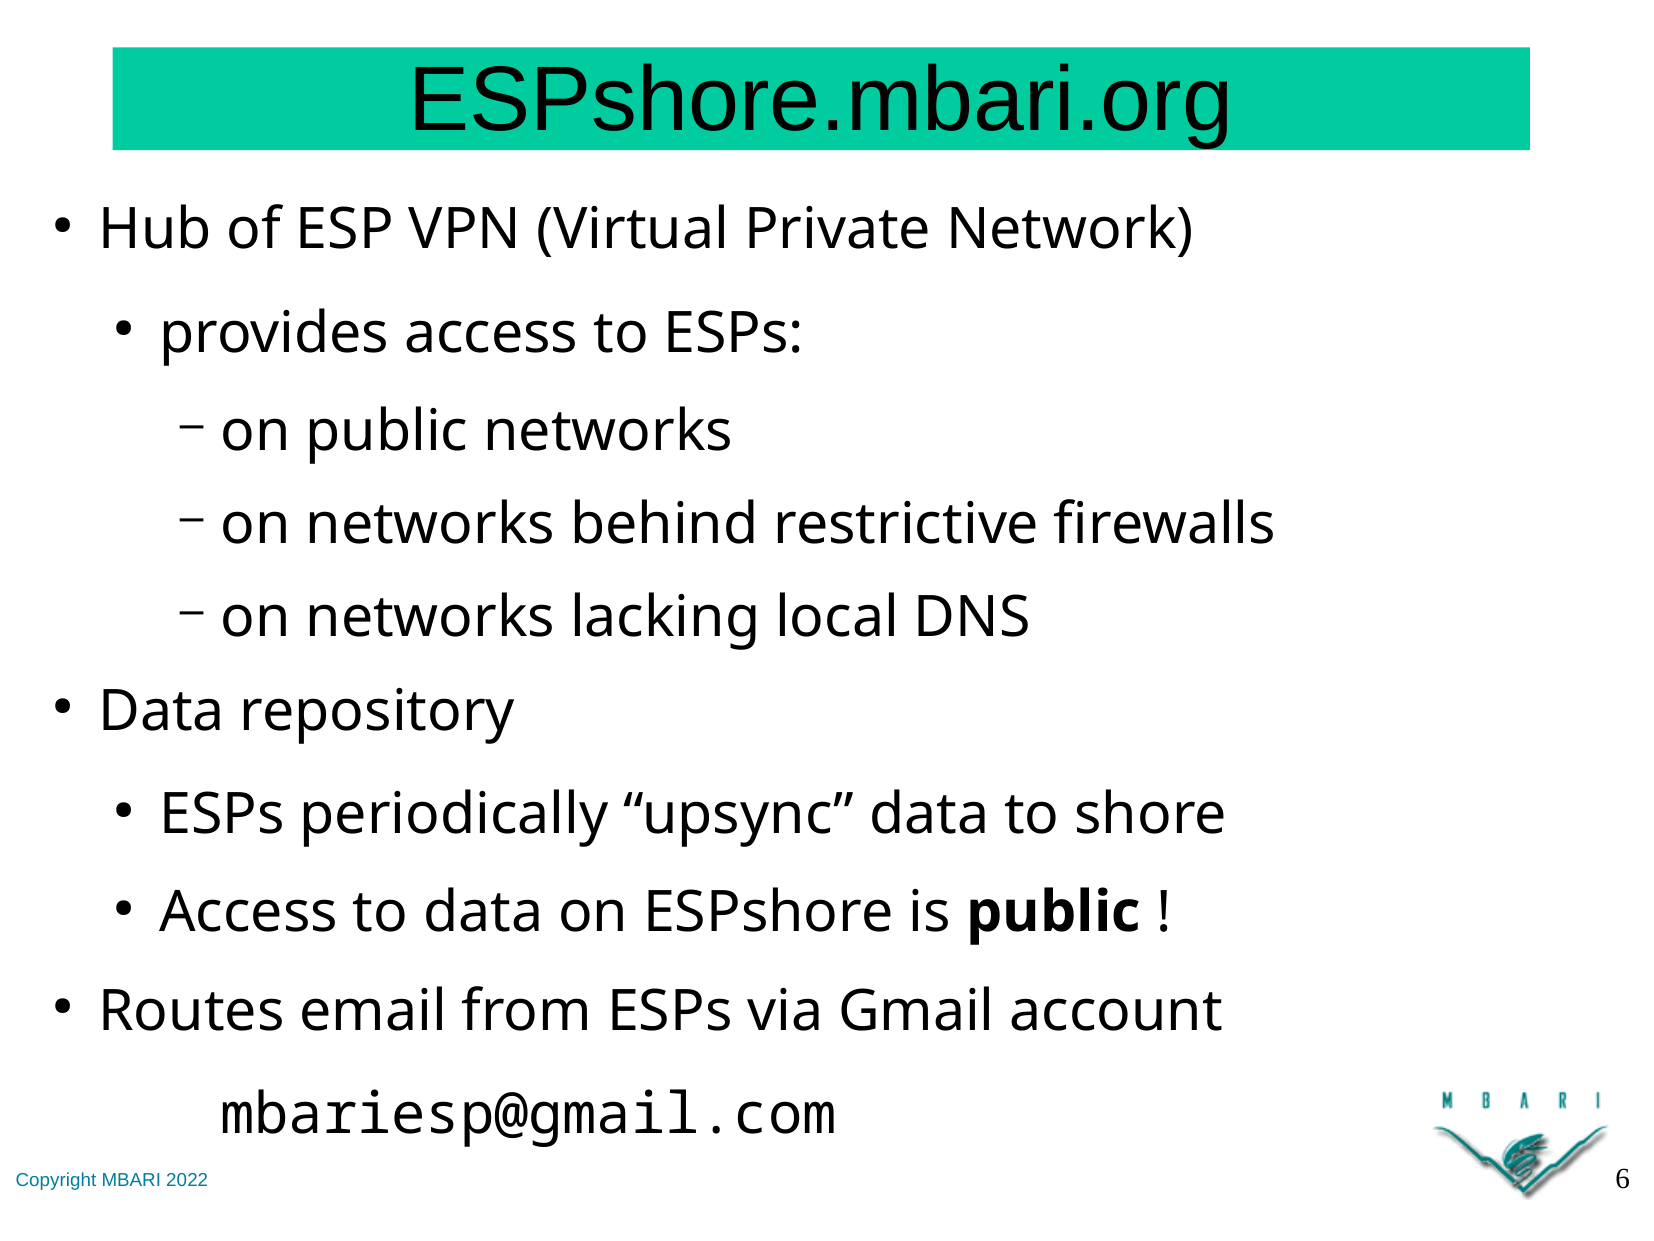

# ESPshore.mbari.org
Hub of ESP VPN (Virtual Private Network)
provides access to ESPs:
on public networks
on networks behind restrictive firewalls
on networks lacking local DNS
Data repository
ESPs periodically “upsync” data to shore
Access to data on ESPshore is public !
Routes email from ESPs via Gmail account
mbariesp@gmail.com